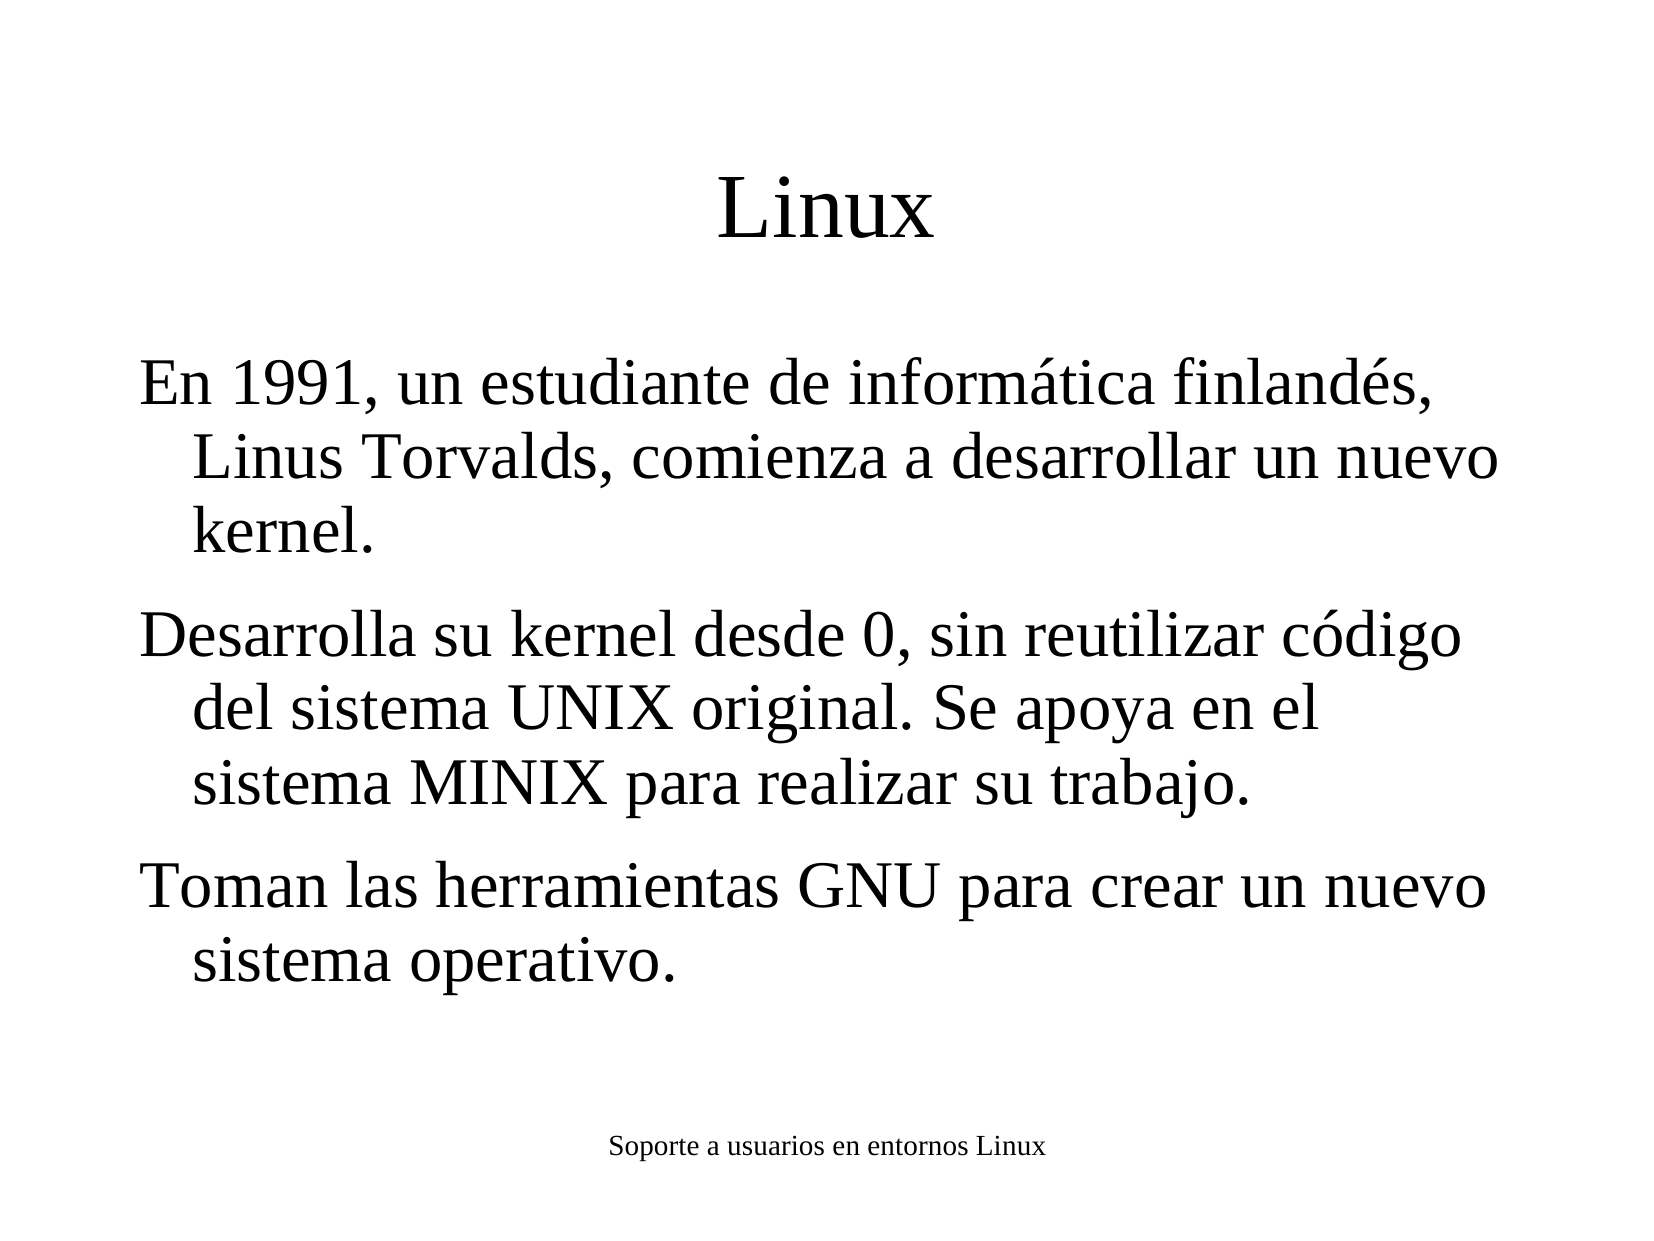

# Linux
En 1991, un estudiante de informática finlandés, Linus Torvalds, comienza a desarrollar un nuevo kernel.
Desarrolla su kernel desde 0, sin reutilizar código del sistema UNIX original. Se apoya en el sistema MINIX para realizar su trabajo.
Toman las herramientas GNU para crear un nuevo sistema operativo.